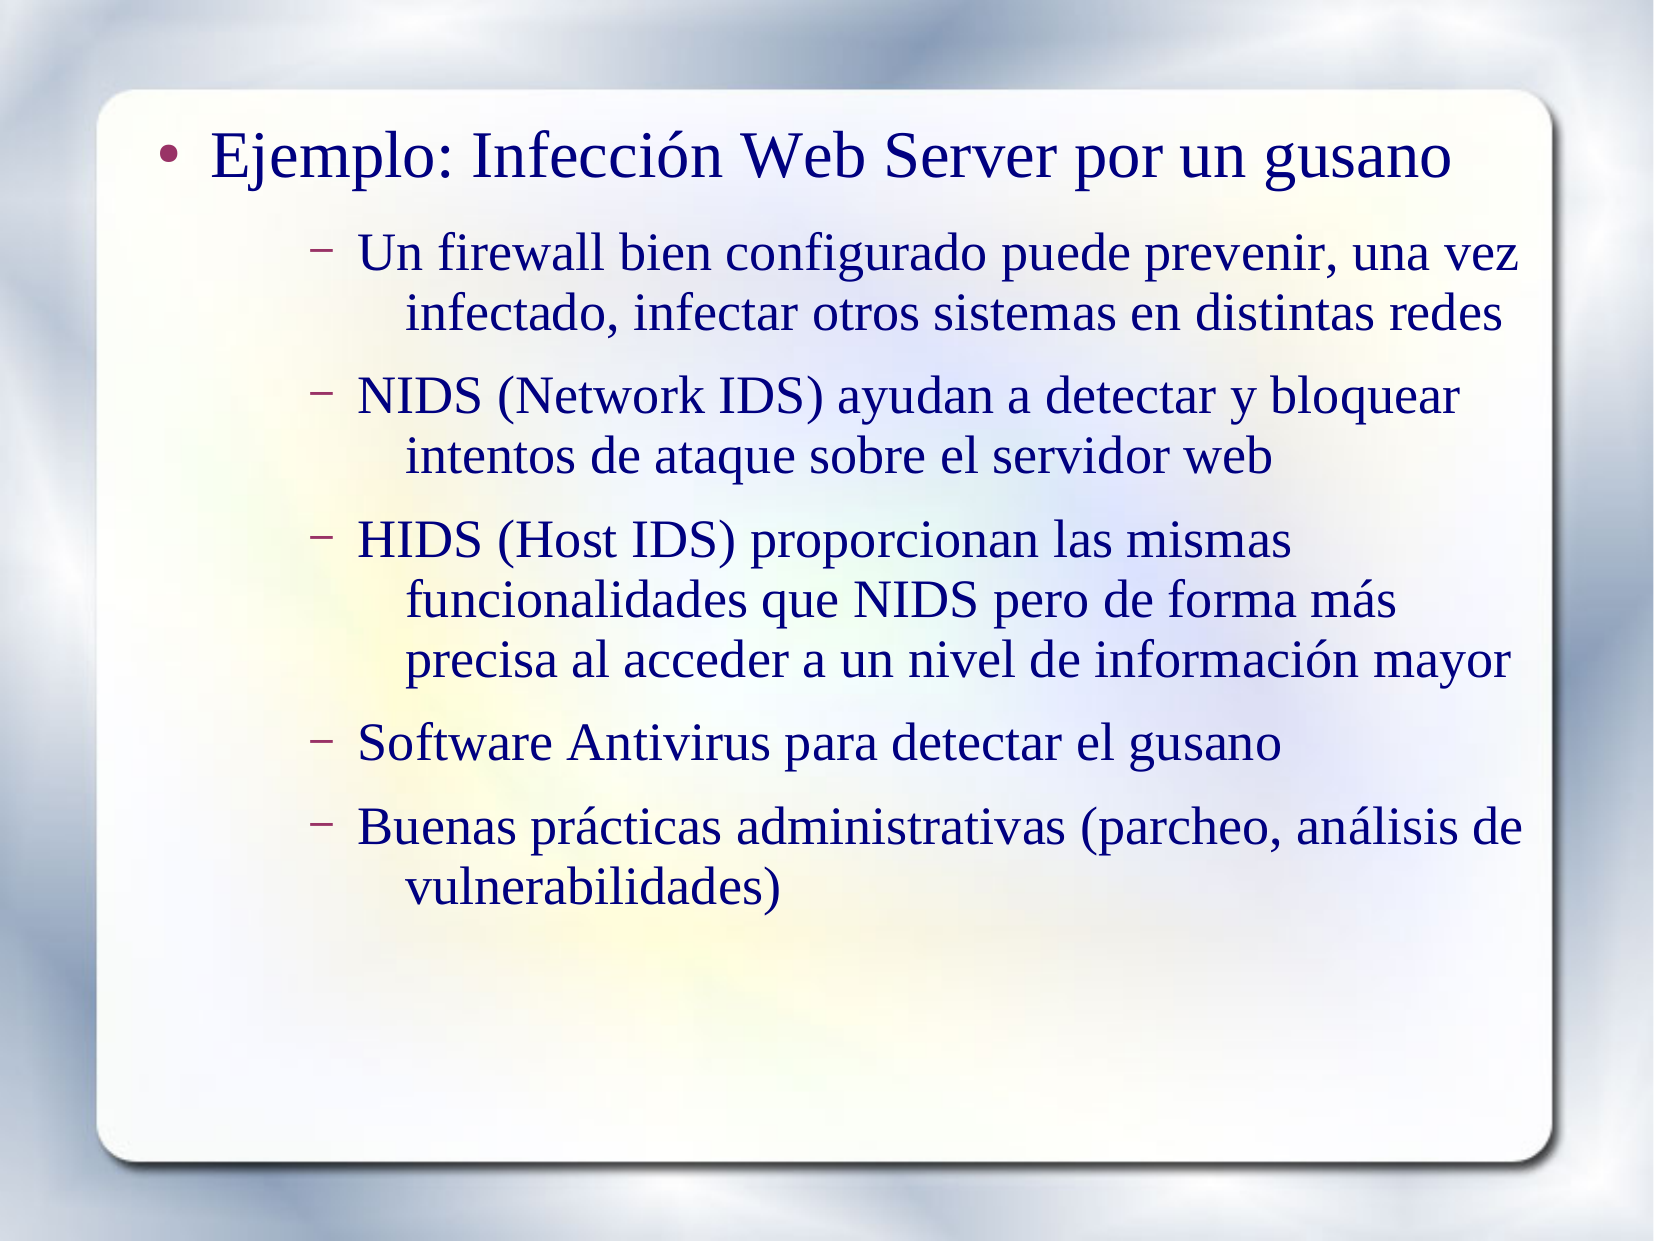

# Ejemplo: Infección Web Server por un gusano
Un firewall bien configurado puede prevenir, una vez infectado, infectar otros sistemas en distintas redes
NIDS (Network IDS) ayudan a detectar y bloquear intentos de ataque sobre el servidor web
HIDS (Host IDS) proporcionan las mismas funcionalidades que NIDS pero de forma más precisa al acceder a un nivel de información mayor
Software Antivirus para detectar el gusano
Buenas prácticas administrativas (parcheo, análisis de vulnerabilidades)